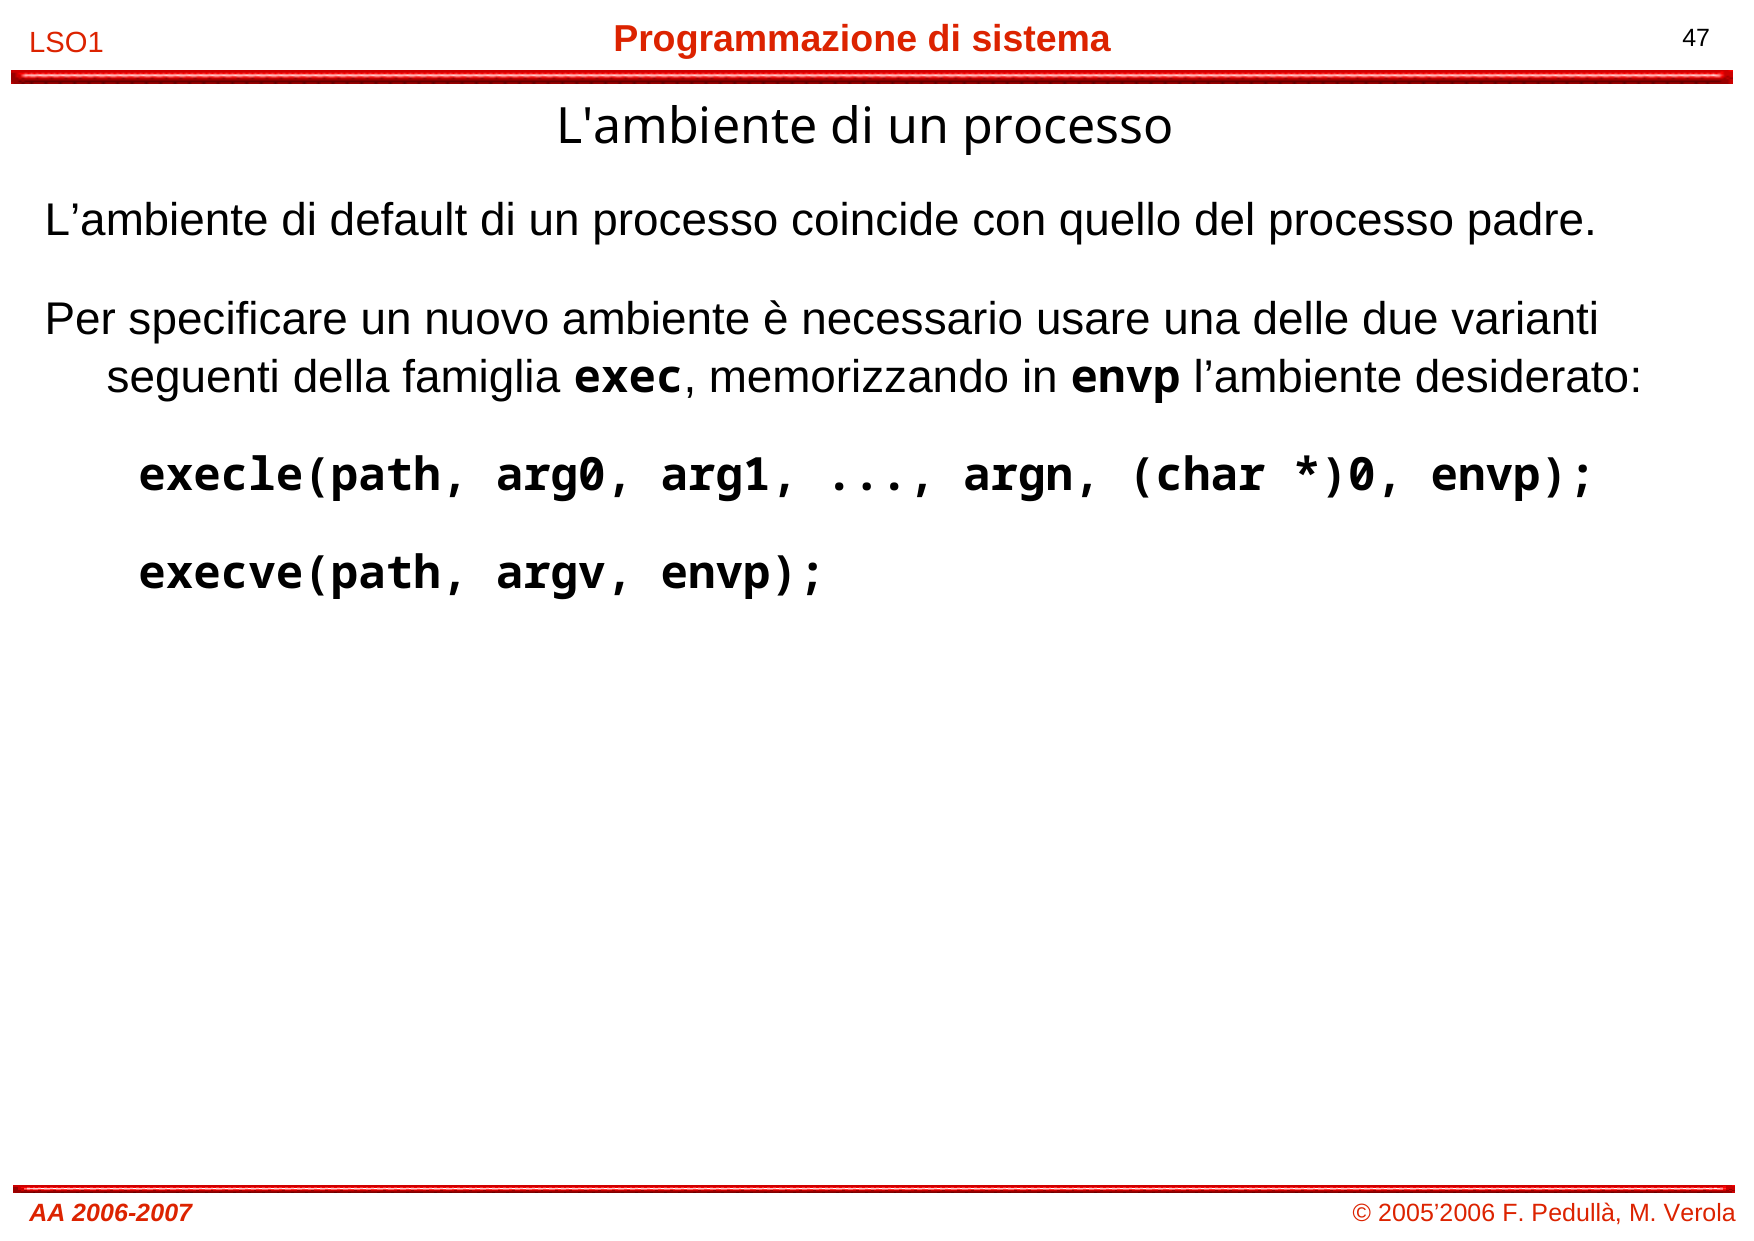

L'ambiente di un processo
# L’ambiente di default di un processo coincide con quello del processo padre.
Per specificare un nuovo ambiente è necessario usare una delle due varianti seguenti della famiglia exec, memorizzando in envp l’ambiente desiderato:
execle(path, arg0, arg1, ..., argn, (char *)0, envp);
execve(path, argv, envp);